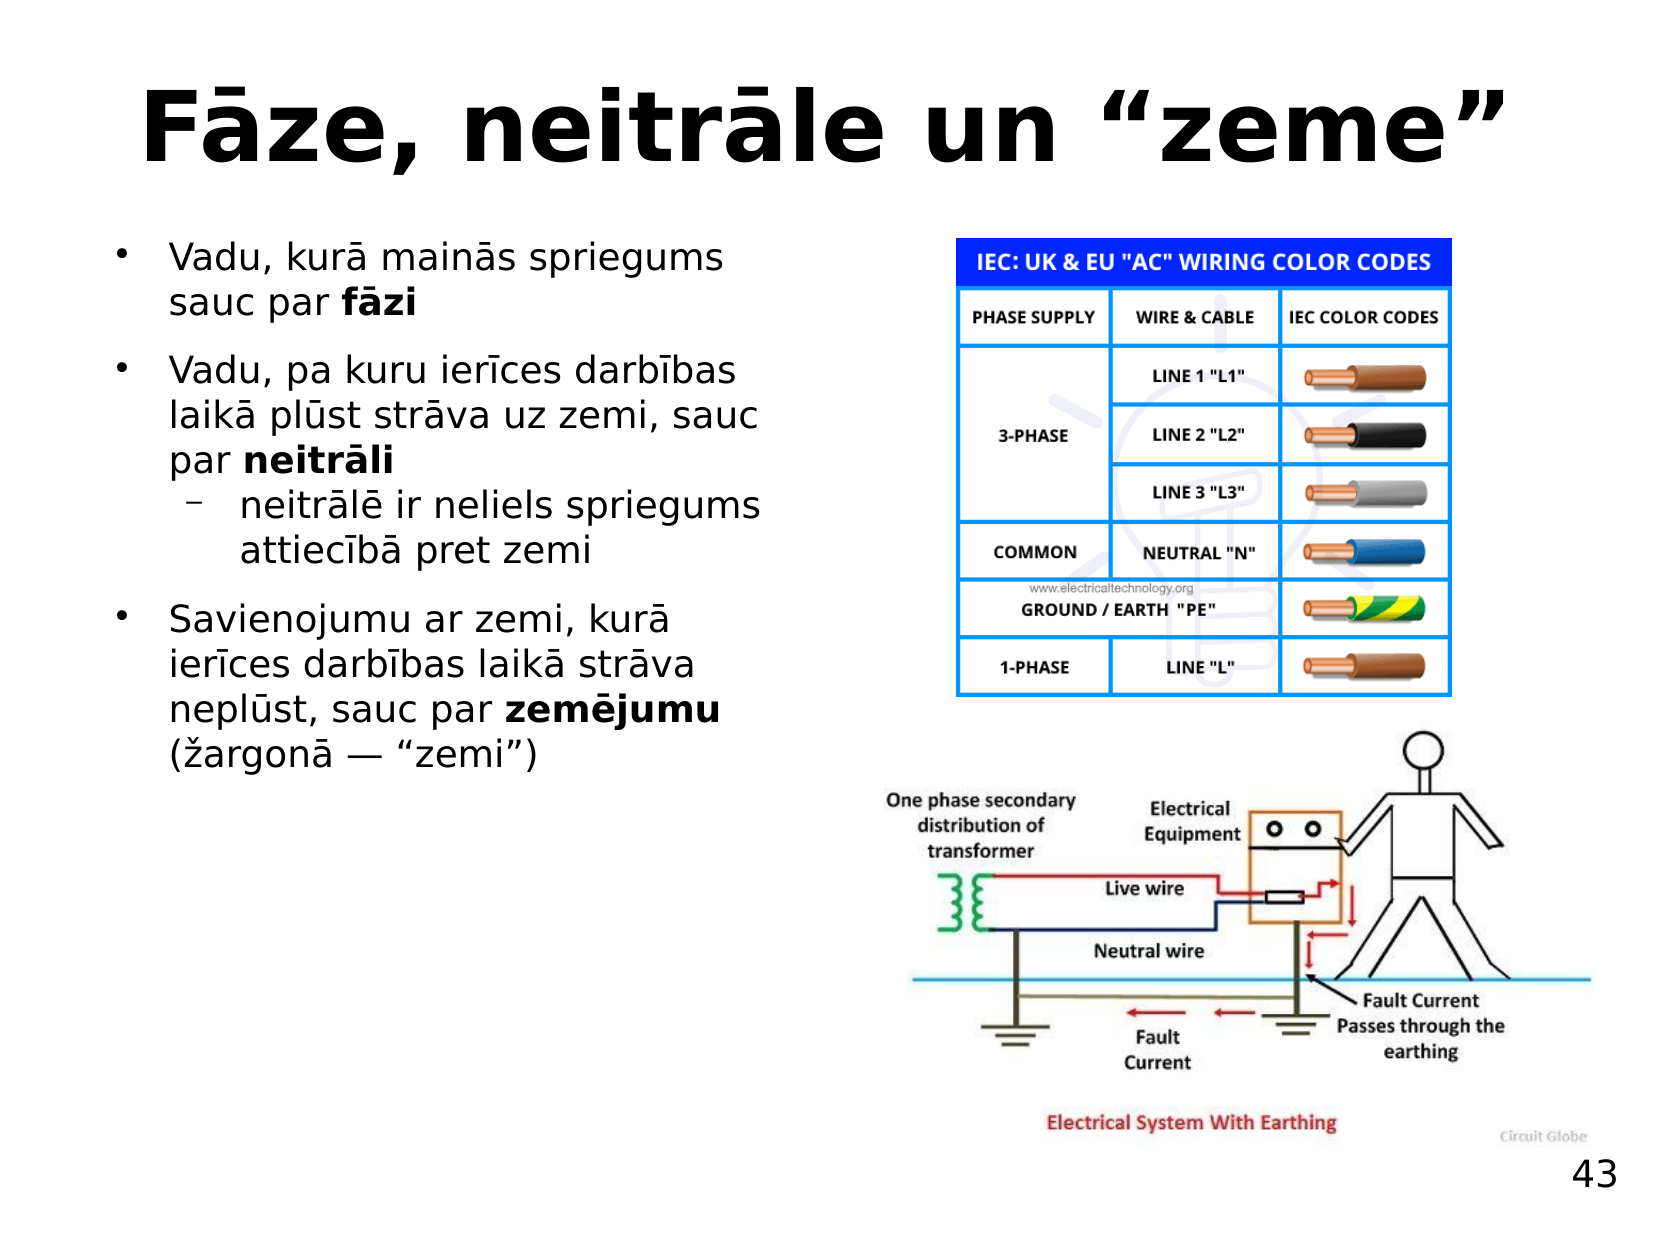

# Fāze, neitrāle un “zeme”
Vadu, kurā mainās spriegums sauc par fāzi
Vadu, pa kuru ierīces darbības laikā plūst strāva uz zemi, sauc par neitrāli
neitrālē ir neliels spriegums attiecībā pret zemi
Savienojumu ar zemi, kurā ierīces darbības laikā strāva neplūst, sauc par zemējumu (žargonā — “zemi”)